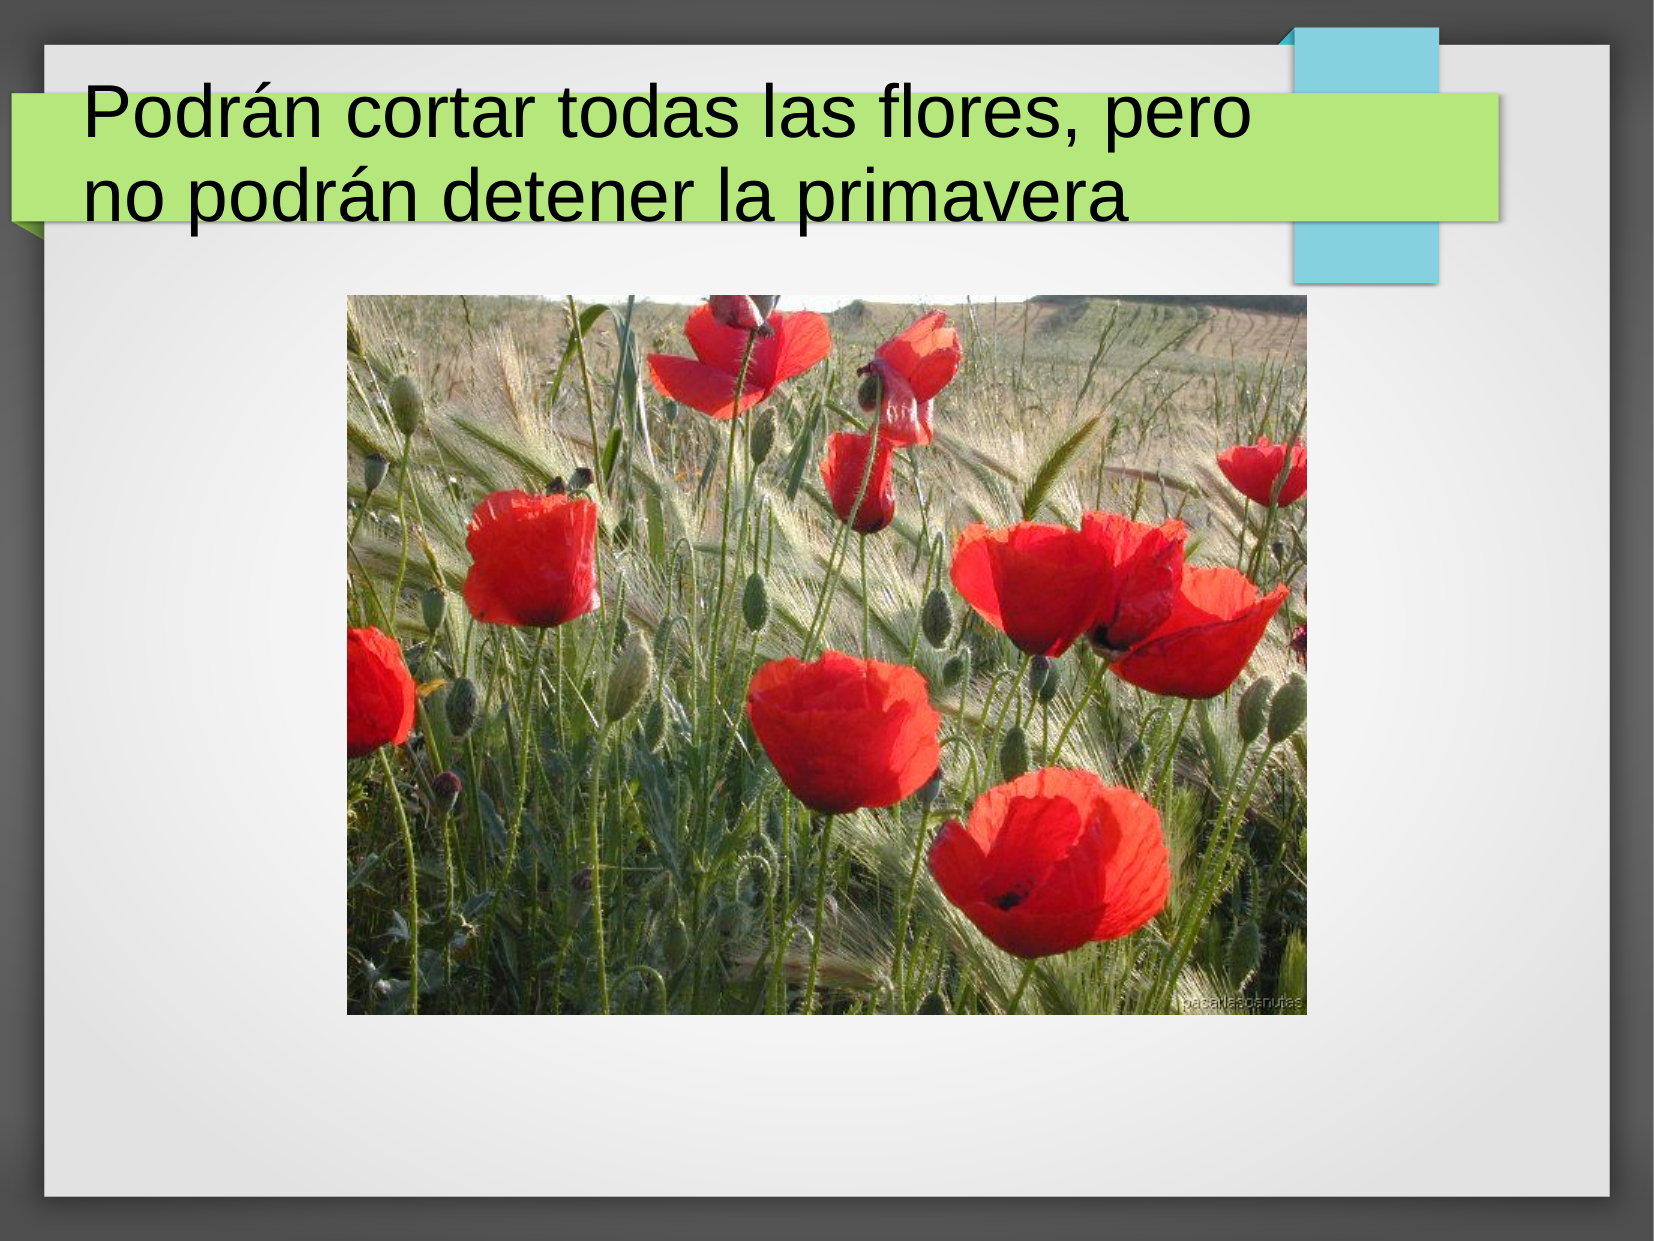

# Podrán cortar todas las flores, pero no podrán detener la primavera